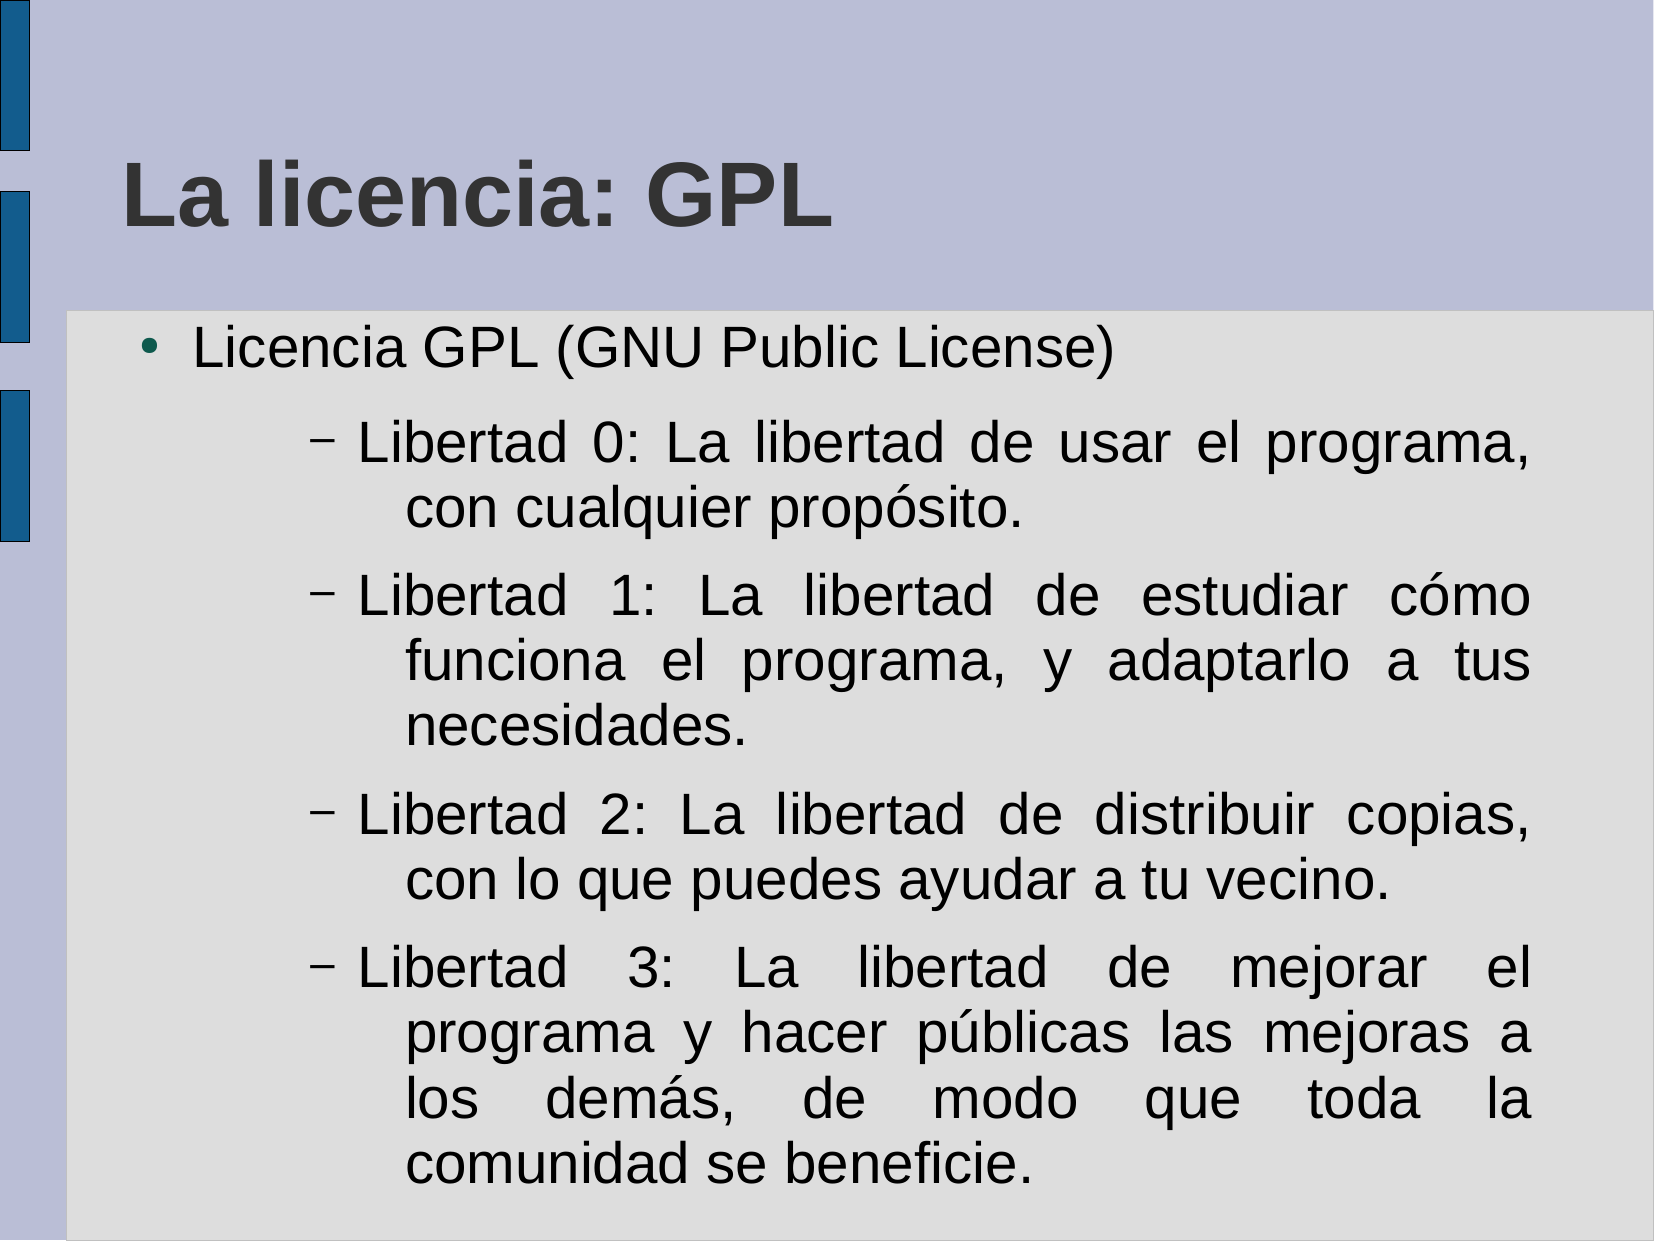

# La licencia: GPL
Licencia GPL (GNU Public License)
Libertad 0: La libertad de usar el programa, con cualquier propósito.
Libertad 1: La libertad de estudiar cómo funciona el programa, y adaptarlo a tus necesidades.
Libertad 2: La libertad de distribuir copias, con lo que puedes ayudar a tu vecino.
Libertad 3: La libertad de mejorar el programa y hacer públicas las mejoras a los demás, de modo que toda la comunidad se beneficie.